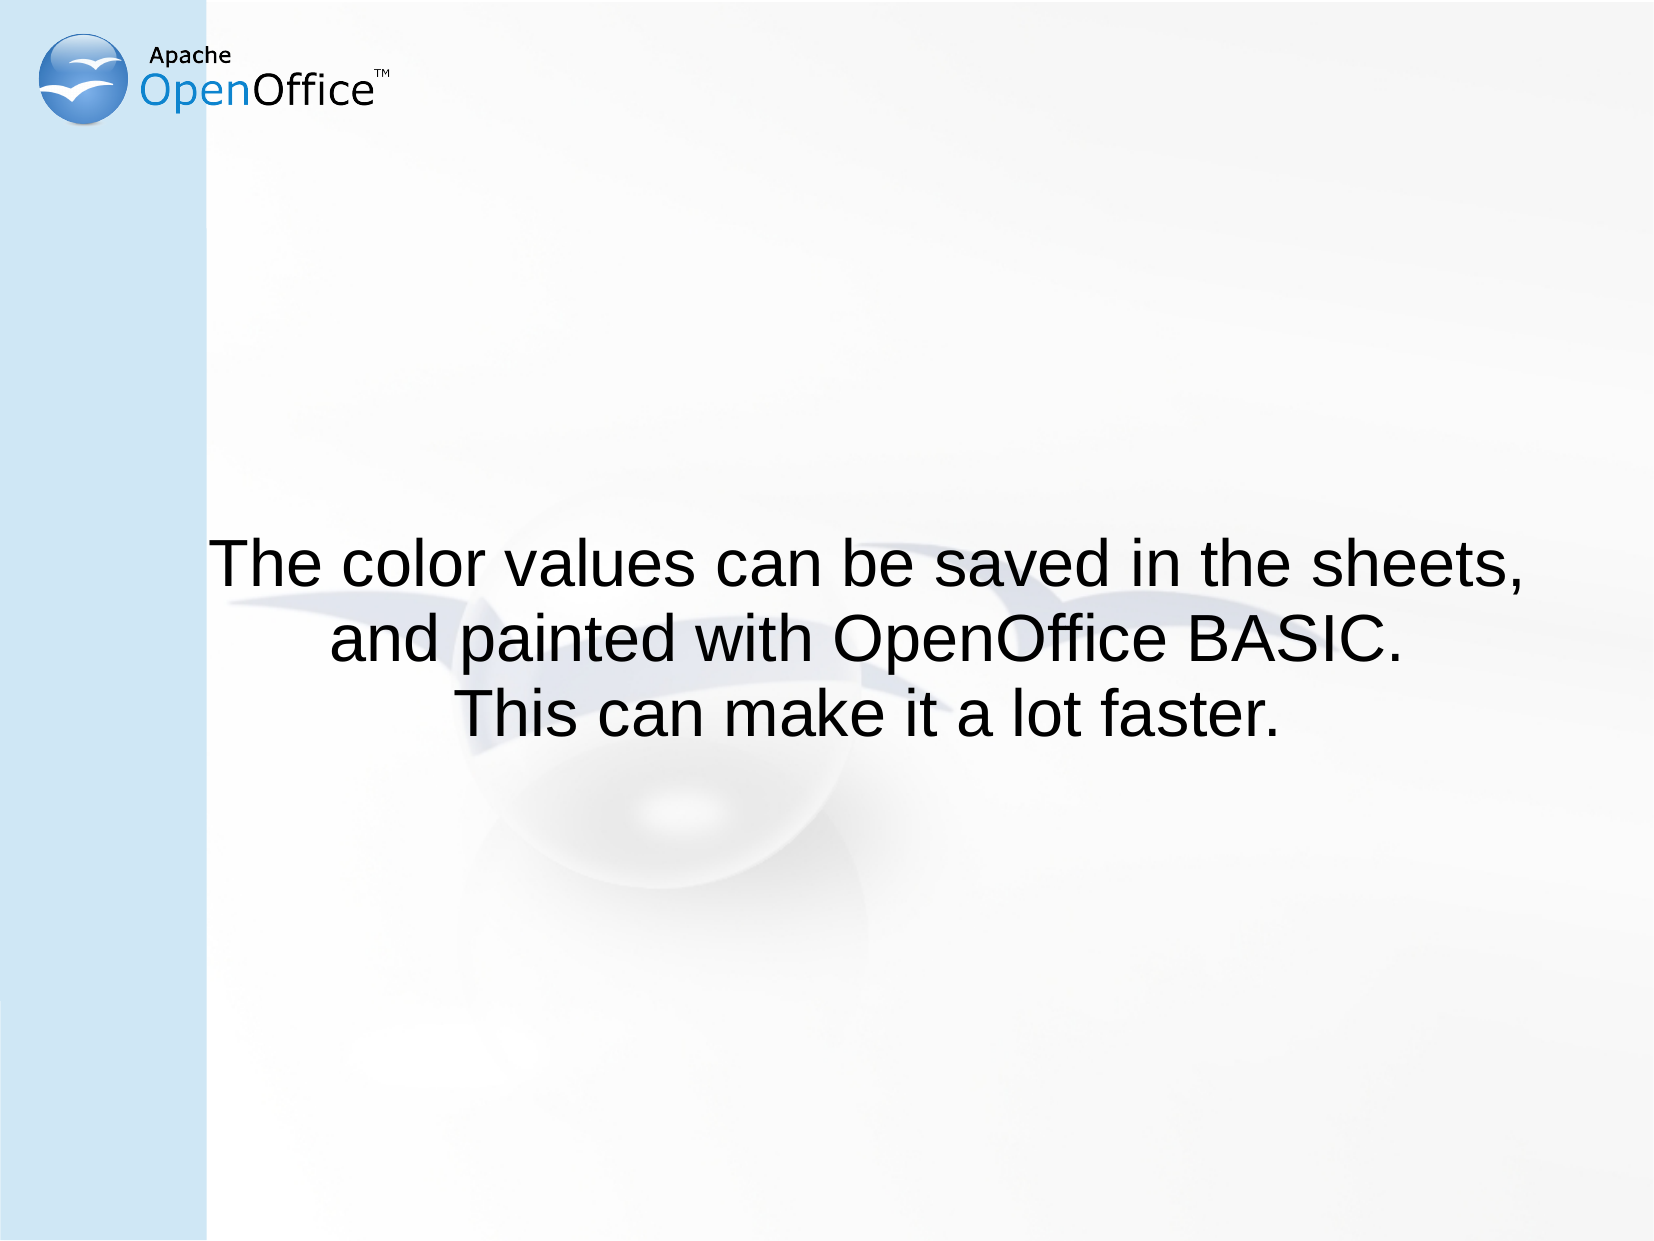

# The color values can be saved in the sheets,
and painted with OpenOffice BASIC.
This can make it a lot faster.